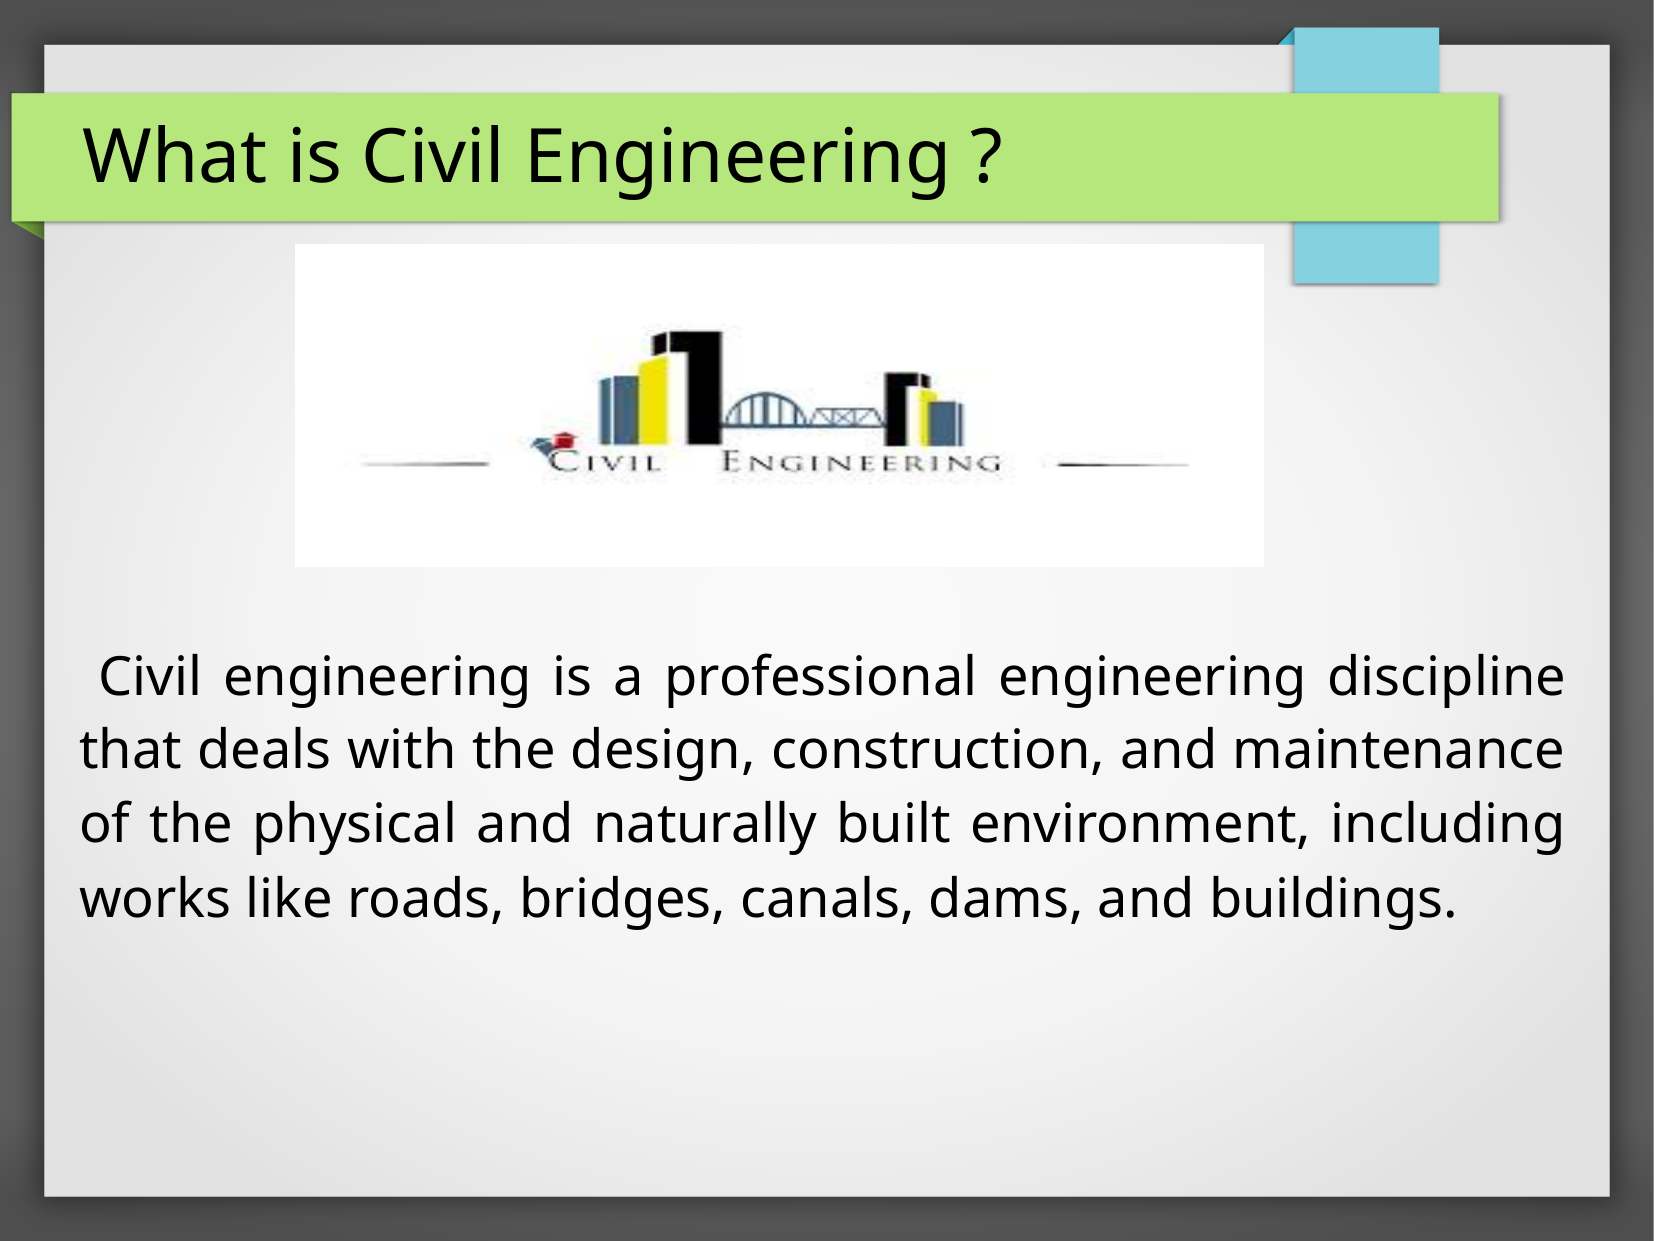

Civil engineering is a professional engineering discipline that deals with the design, construction, and maintenance of the physical and naturally built environment, including works like roads, bridges, canals, dams, and buildings.
# What is Civil Engineering ?